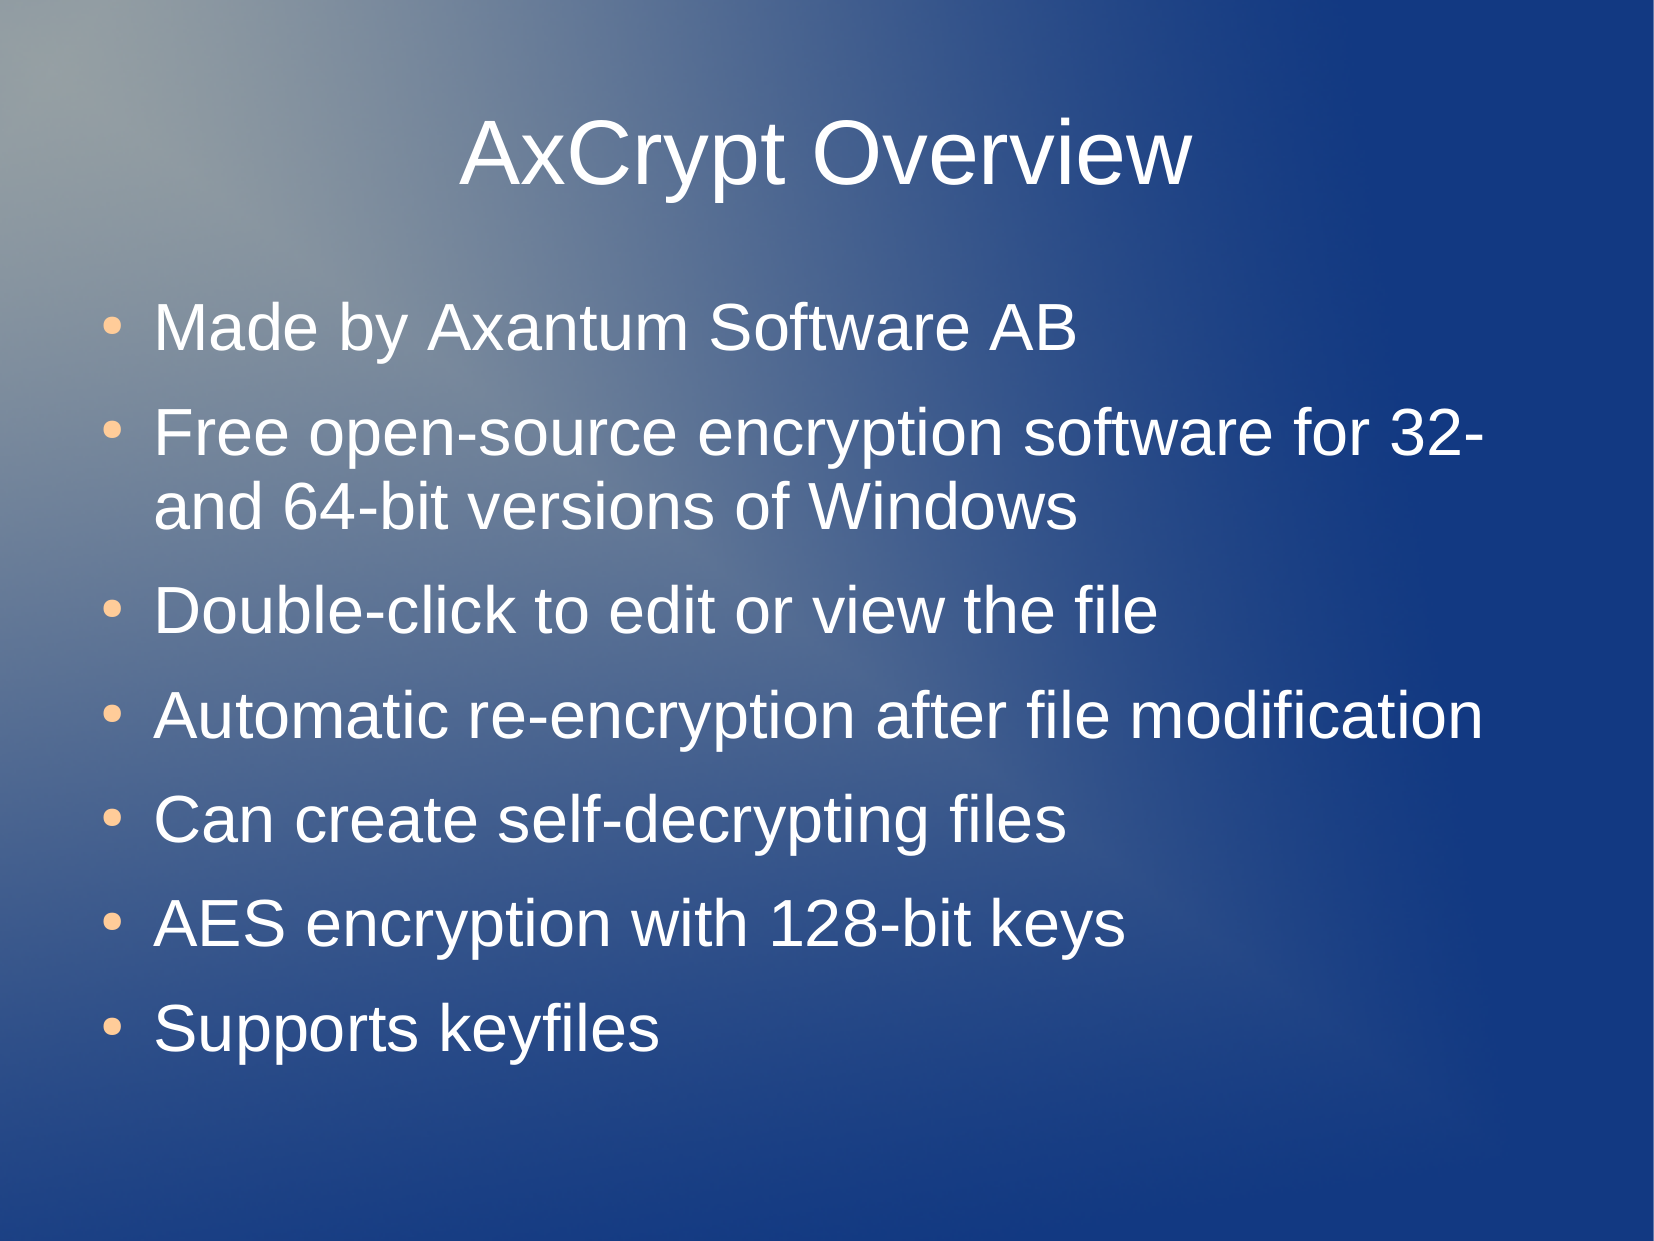

# AxCrypt Overview
Made by Axantum Software AB
Free open-source encryption software for 32- and 64-bit versions of Windows
Double-click to edit or view the file
Automatic re-encryption after file modification
Can create self-decrypting files
AES encryption with 128-bit keys
Supports keyfiles